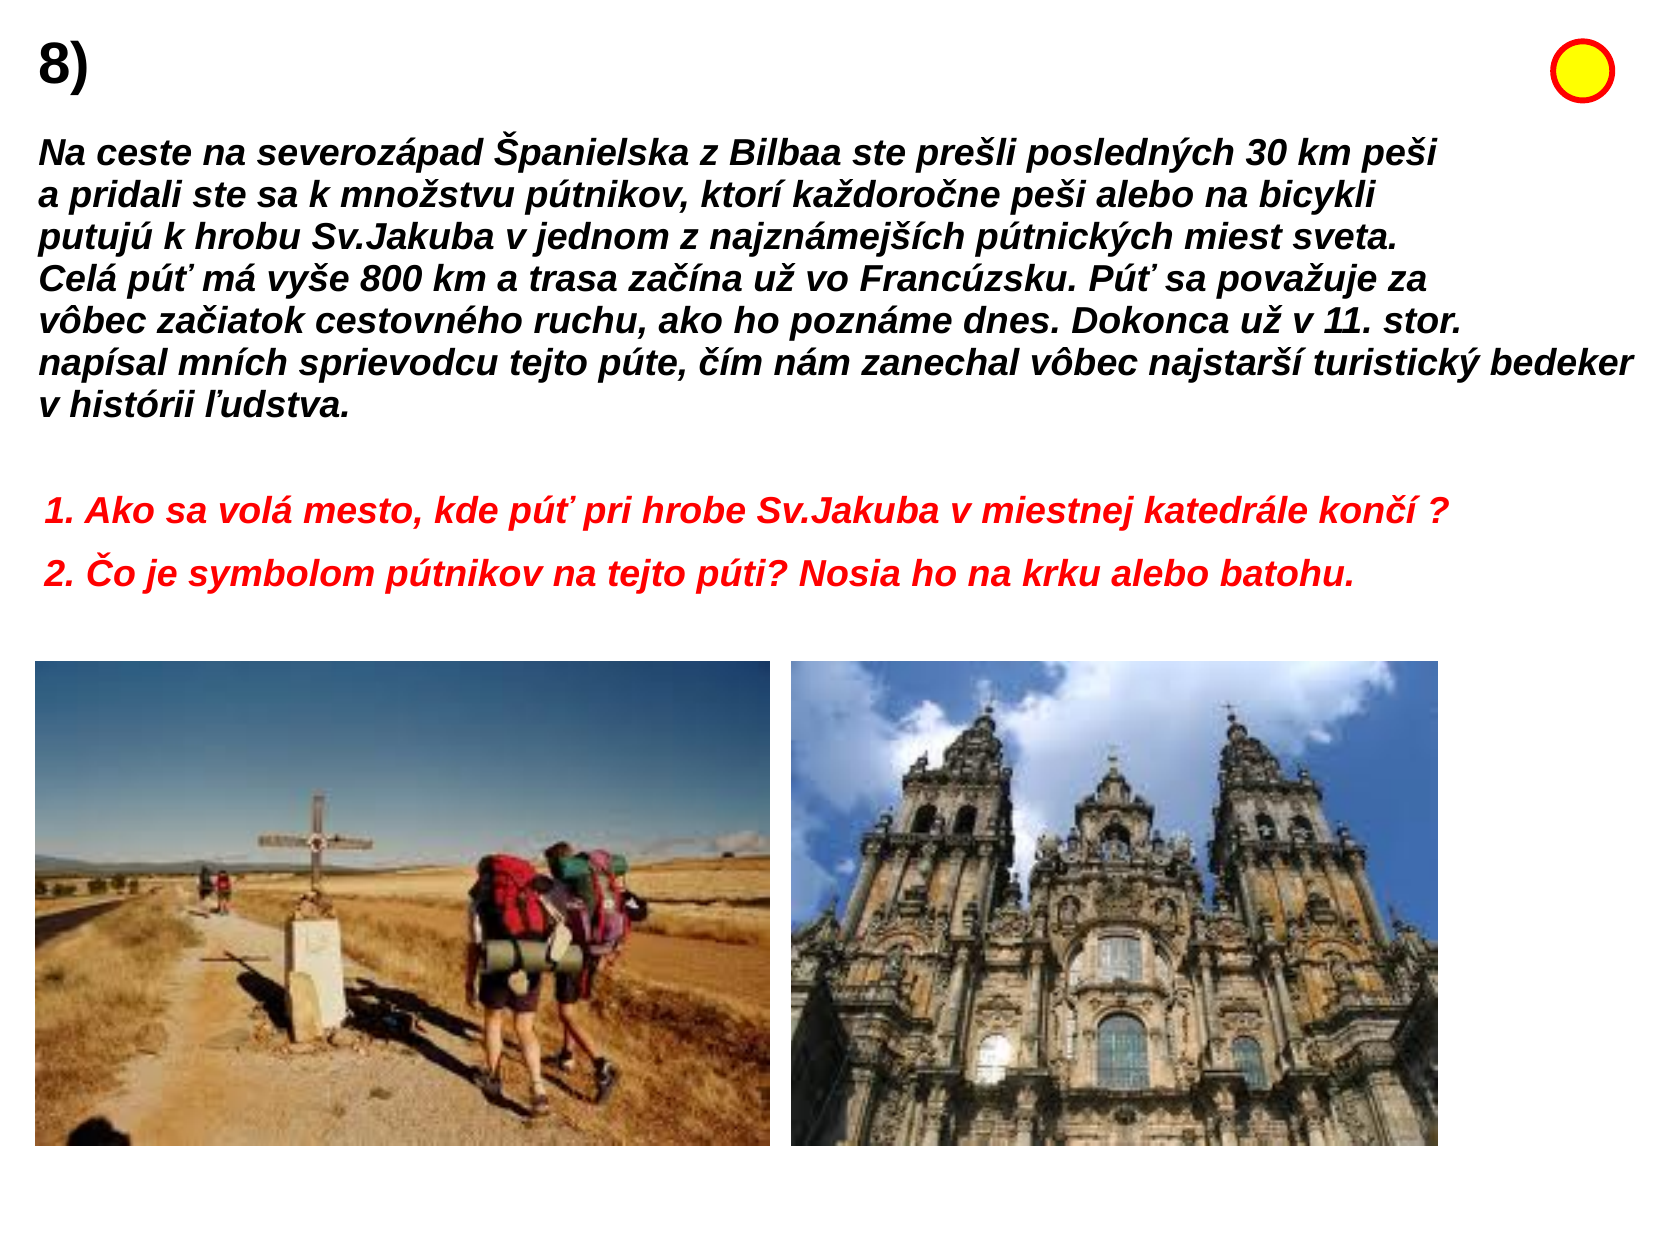

8)
Na ceste na severozápad Španielska z Bilbaa ste prešli posledných 30 km peši
a pridali ste sa k množstvu pútnikov, ktorí každoročne peši alebo na bicykli
putujú k hrobu Sv.Jakuba v jednom z najznámejších pútnických miest sveta.
Celá púť má vyše 800 km a trasa začína už vo Francúzsku. Púť sa považuje za
vôbec začiatok cestovného ruchu, ako ho poznáme dnes. Dokonca už v 11. stor.
napísal mních sprievodcu tejto púte, čím nám zanechal vôbec najstarší turistický bedeker v histórii ľudstva.
1. Ako sa volá mesto, kde púť pri hrobe Sv.Jakuba v miestnej katedrále končí ?
2. Čo je symbolom pútnikov na tejto púti? Nosia ho na krku alebo batohu.